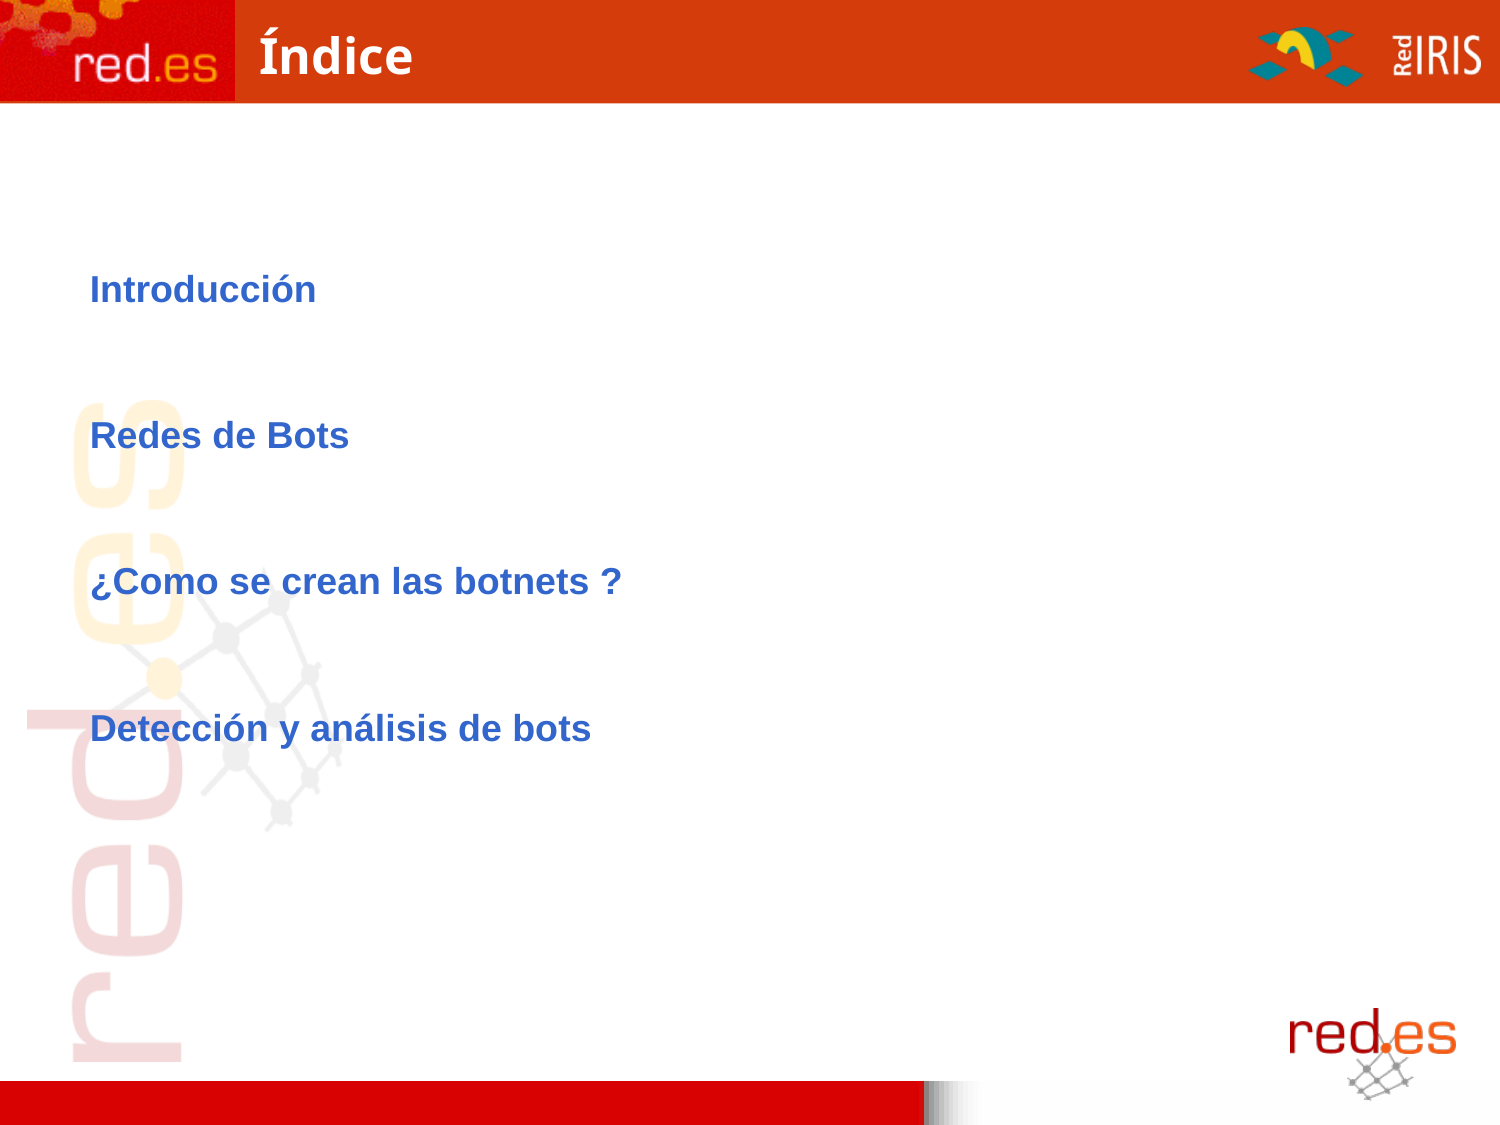

# Índice
Introducción
Redes de Bots
¿Como se crean las botnets ?
Detección y análisis de bots